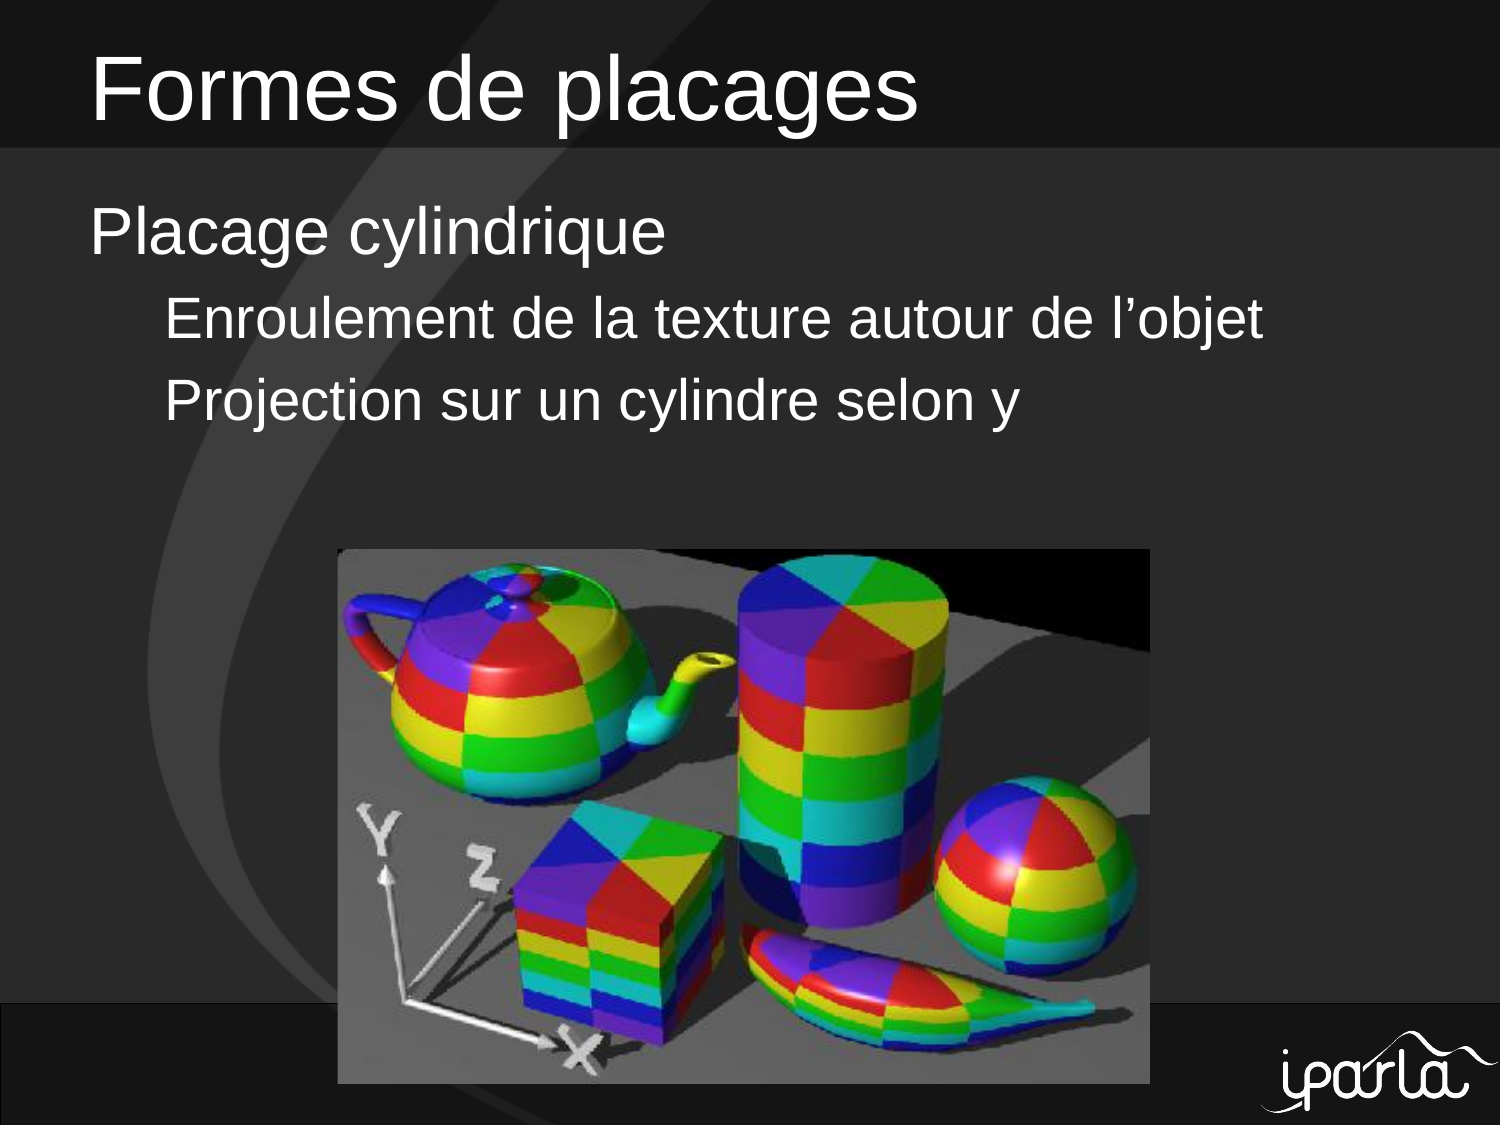

# Formes de placages
Placage cylindrique
Enroulement de la texture autour de l’objet
Projection sur un cylindre selon y